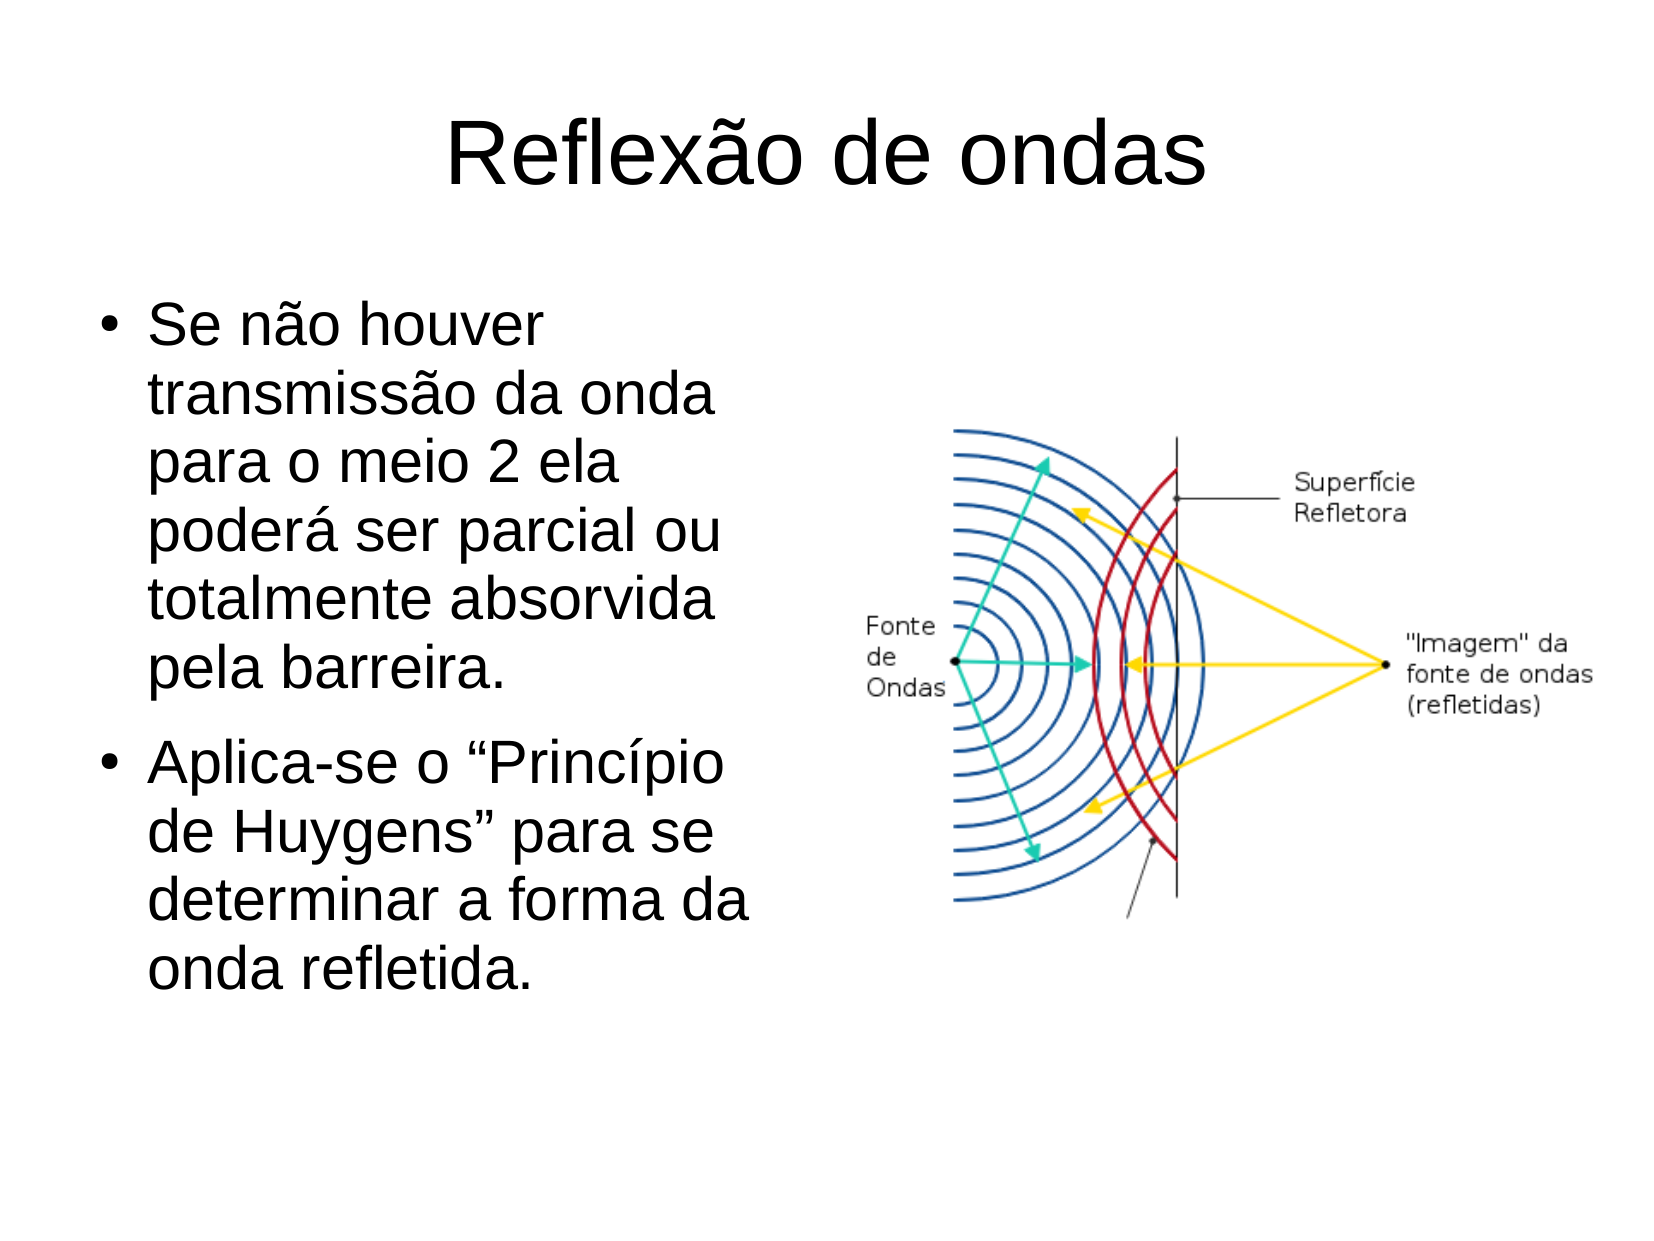

# Reflexão de ondas
Se não houver transmissão da onda para o meio 2 ela poderá ser parcial ou totalmente absorvida pela barreira.
Aplica-se o “Princípio de Huygens” para se determinar a forma da onda refletida.